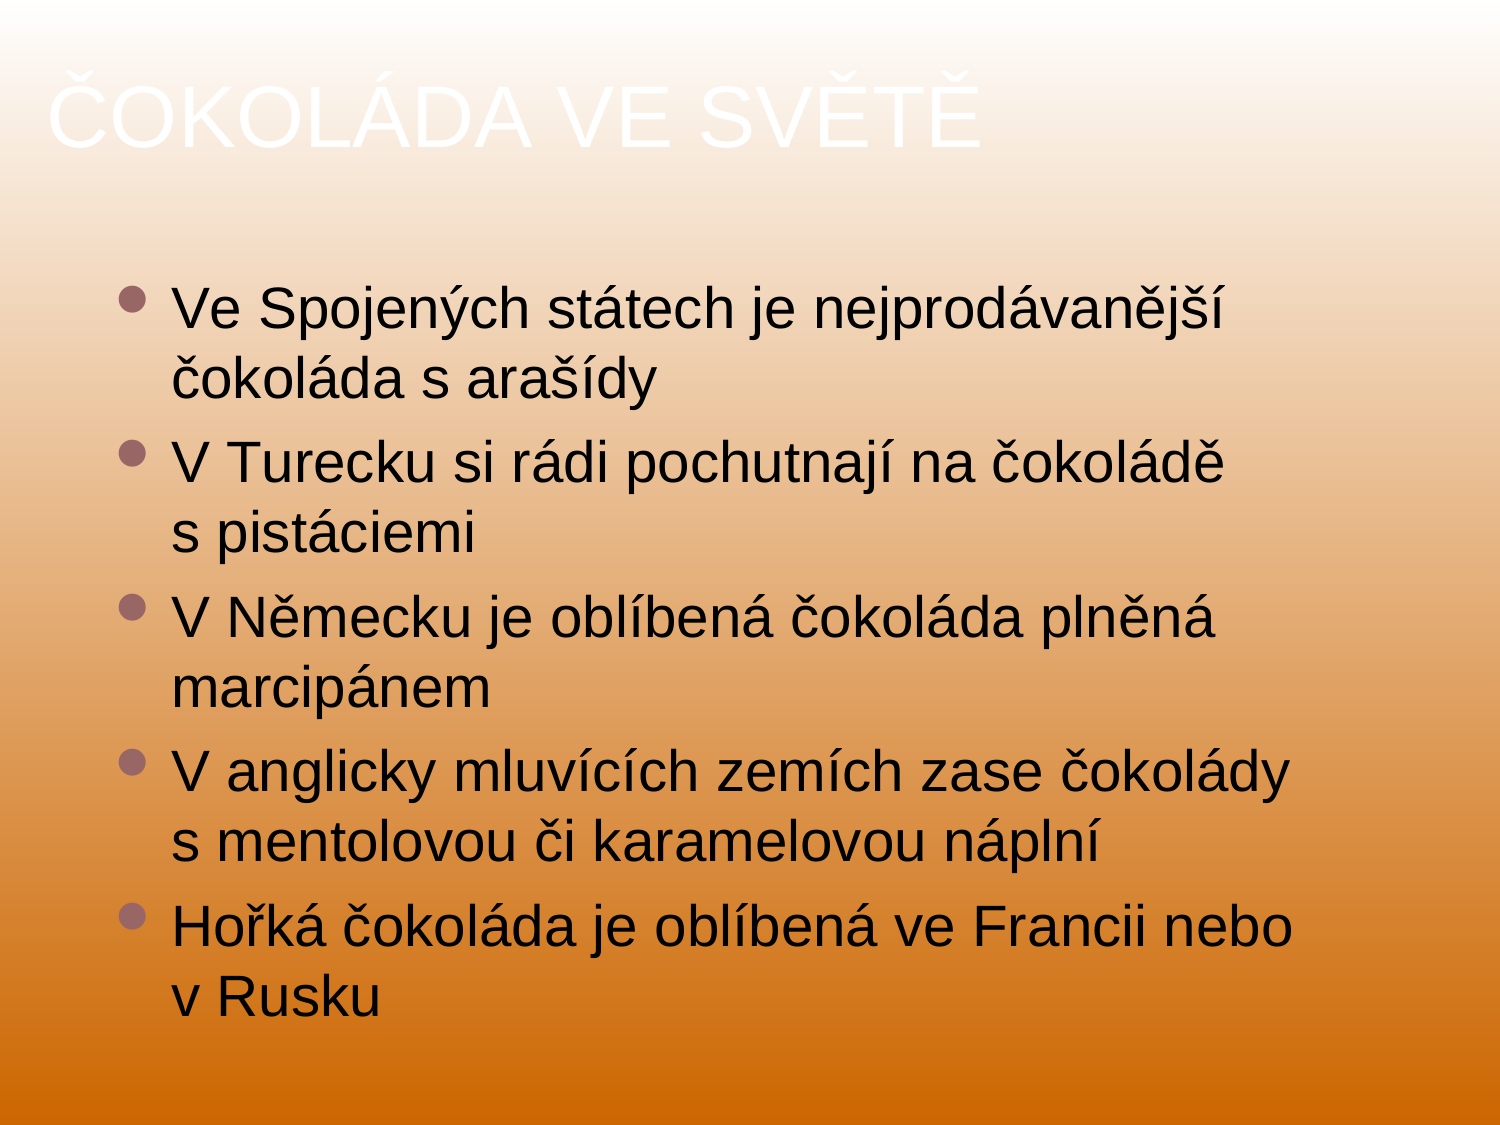

# ČOKOLÁDA VE SVĚTĚ
Ve Spojených státech je nejprodávanější čokoláda s arašídy
V Turecku si rádi pochutnají na čokoládě s pistáciemi
V Německu je oblíbená čokoláda plněná marcipánem
V anglicky mluvících zemích zase čokolády s mentolovou či karamelovou náplní
Hořká čokoláda je oblíbená ve Francii nebo v Rusku